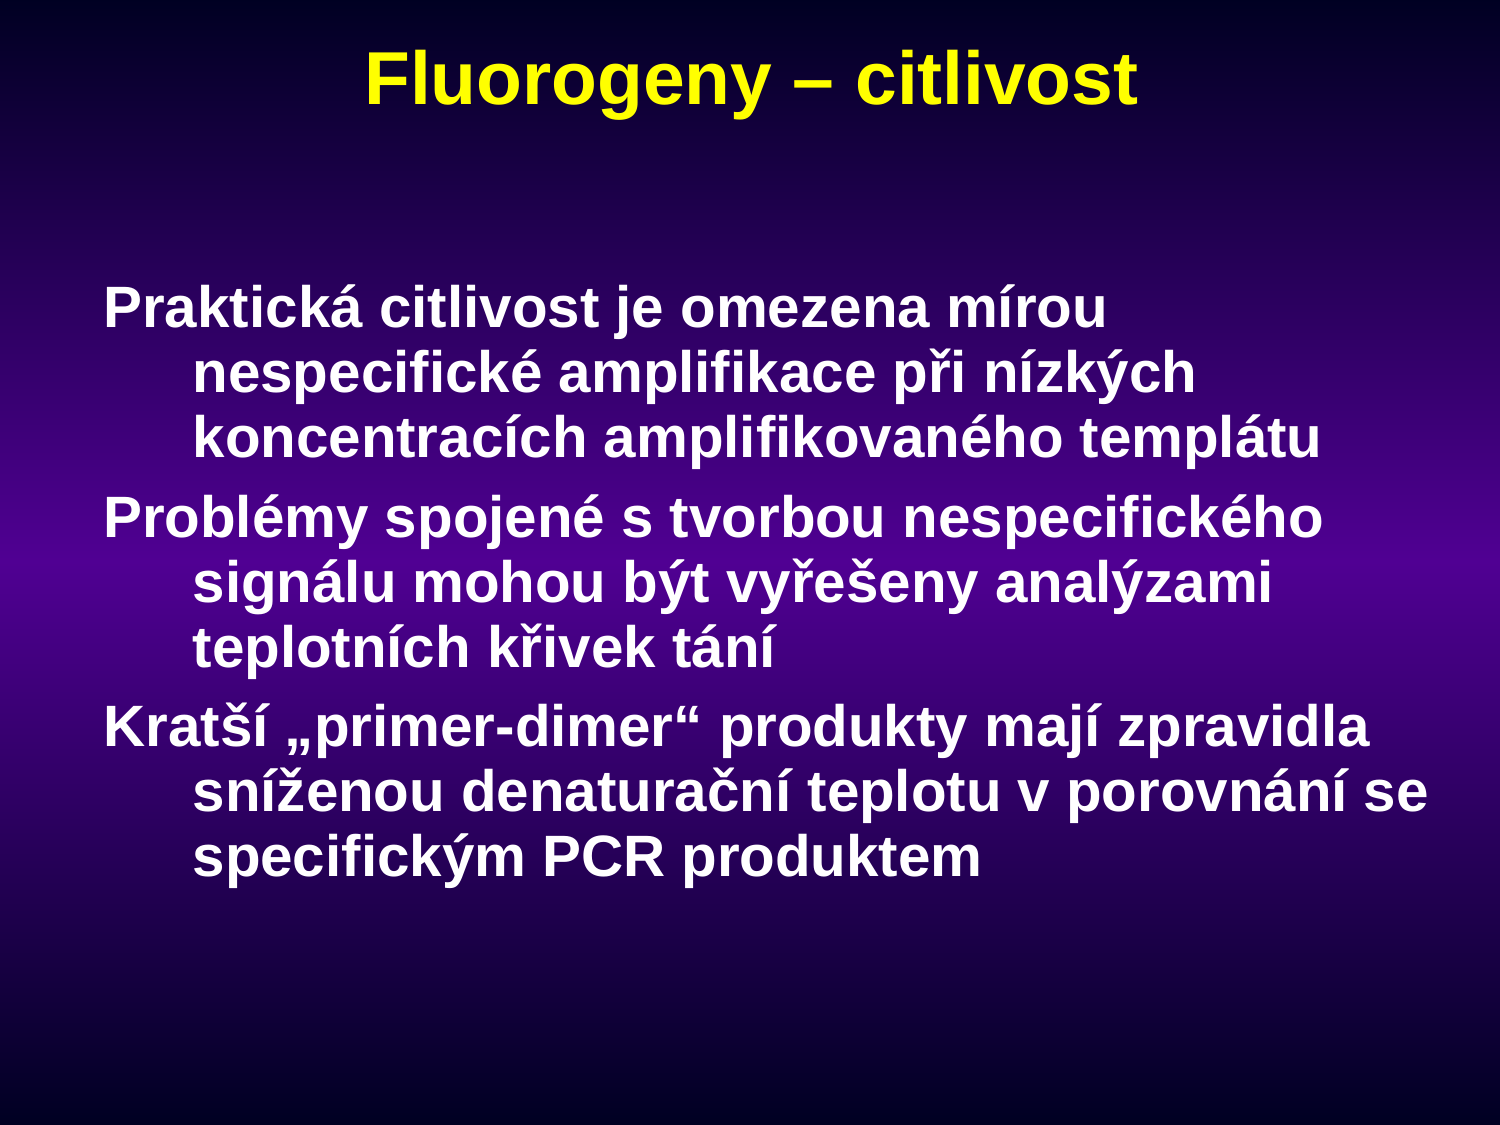

# Fluorogeny – citlivost
Praktická citlivost je omezena mírou nespecifické amplifikace při nízkých koncentracích amplifikovaného templátu
Problémy spojené s tvorbou nespecifického signálu mohou být vyřešeny analýzami teplotních křivek tání
Kratší „primer-dimer“ produkty mají zpravidla sníženou denaturační teplotu v porovnání se specifickým PCR produktem